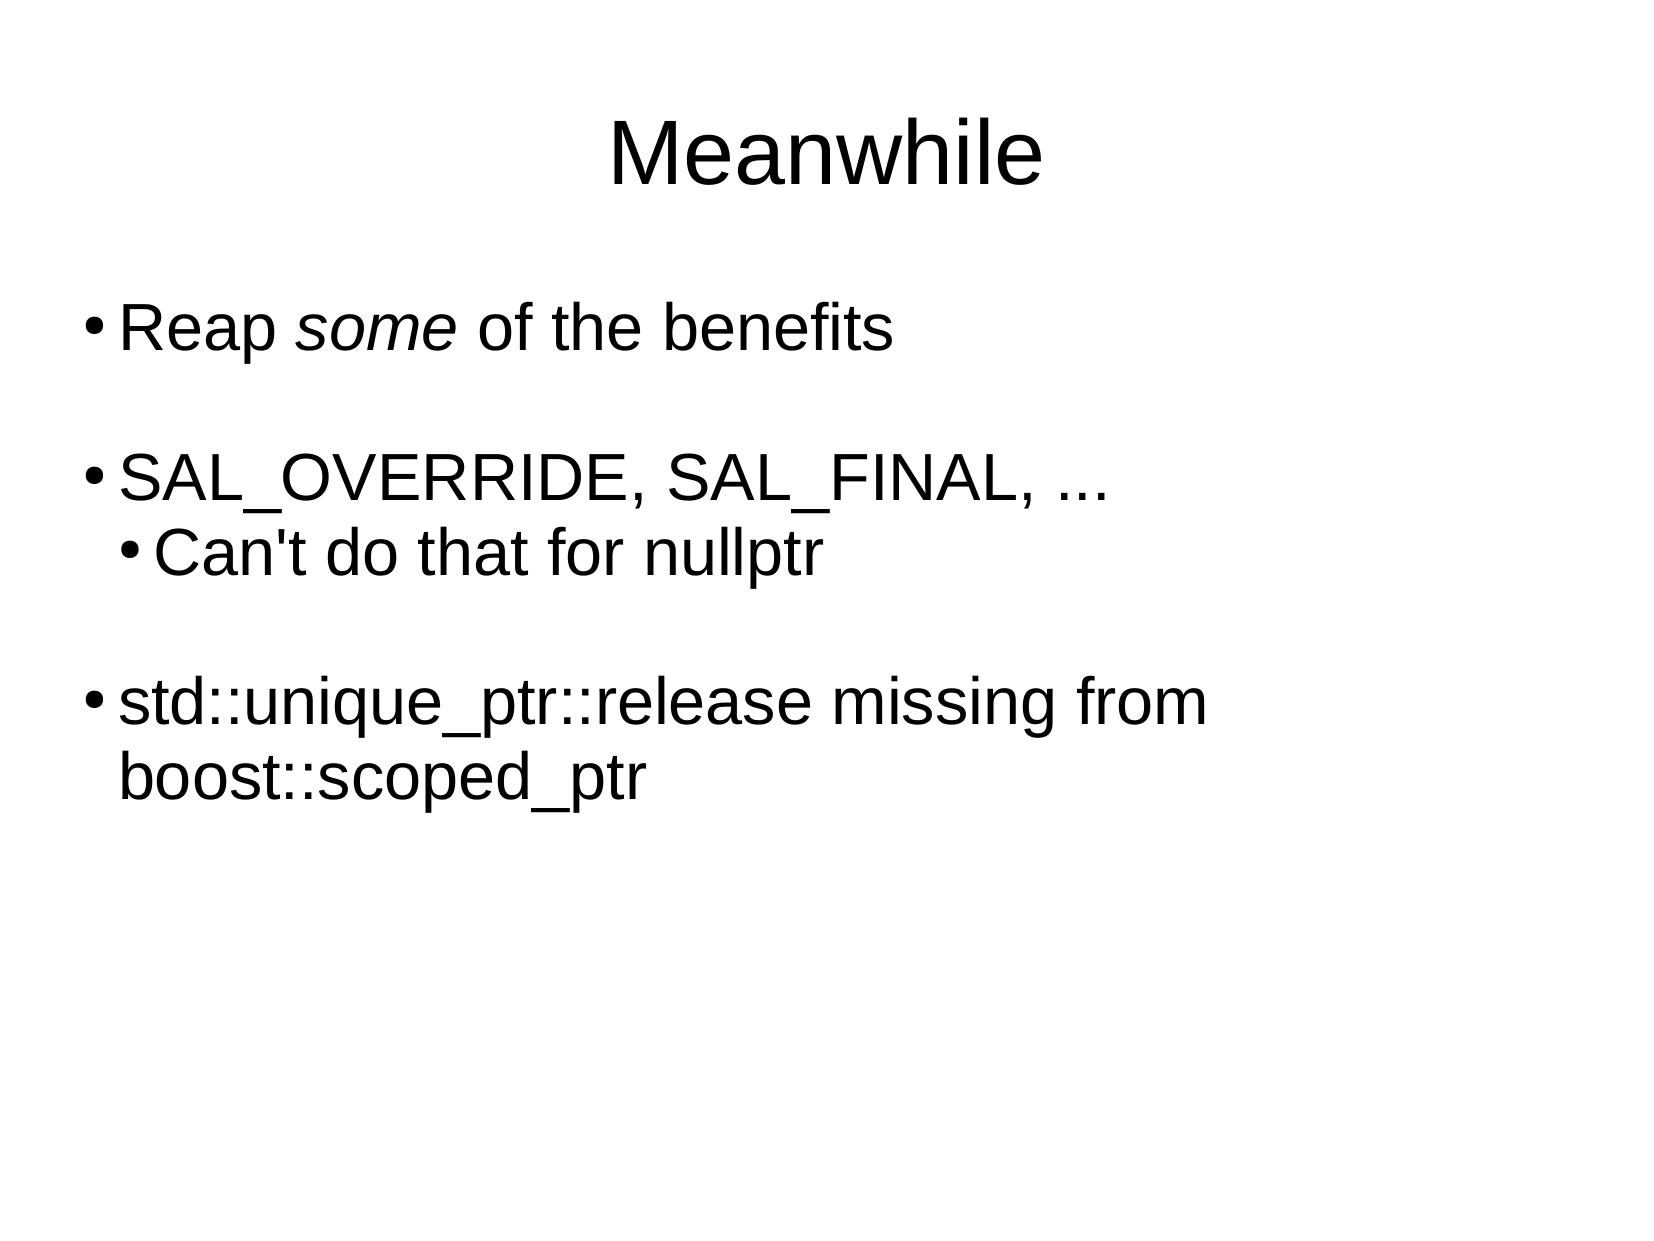

# Meanwhile
Reap some of the benefits
SAL_OVERRIDE, SAL_FINAL, ...
Can't do that for nullptr
std::unique_ptr::release missing from boost::scoped_ptr